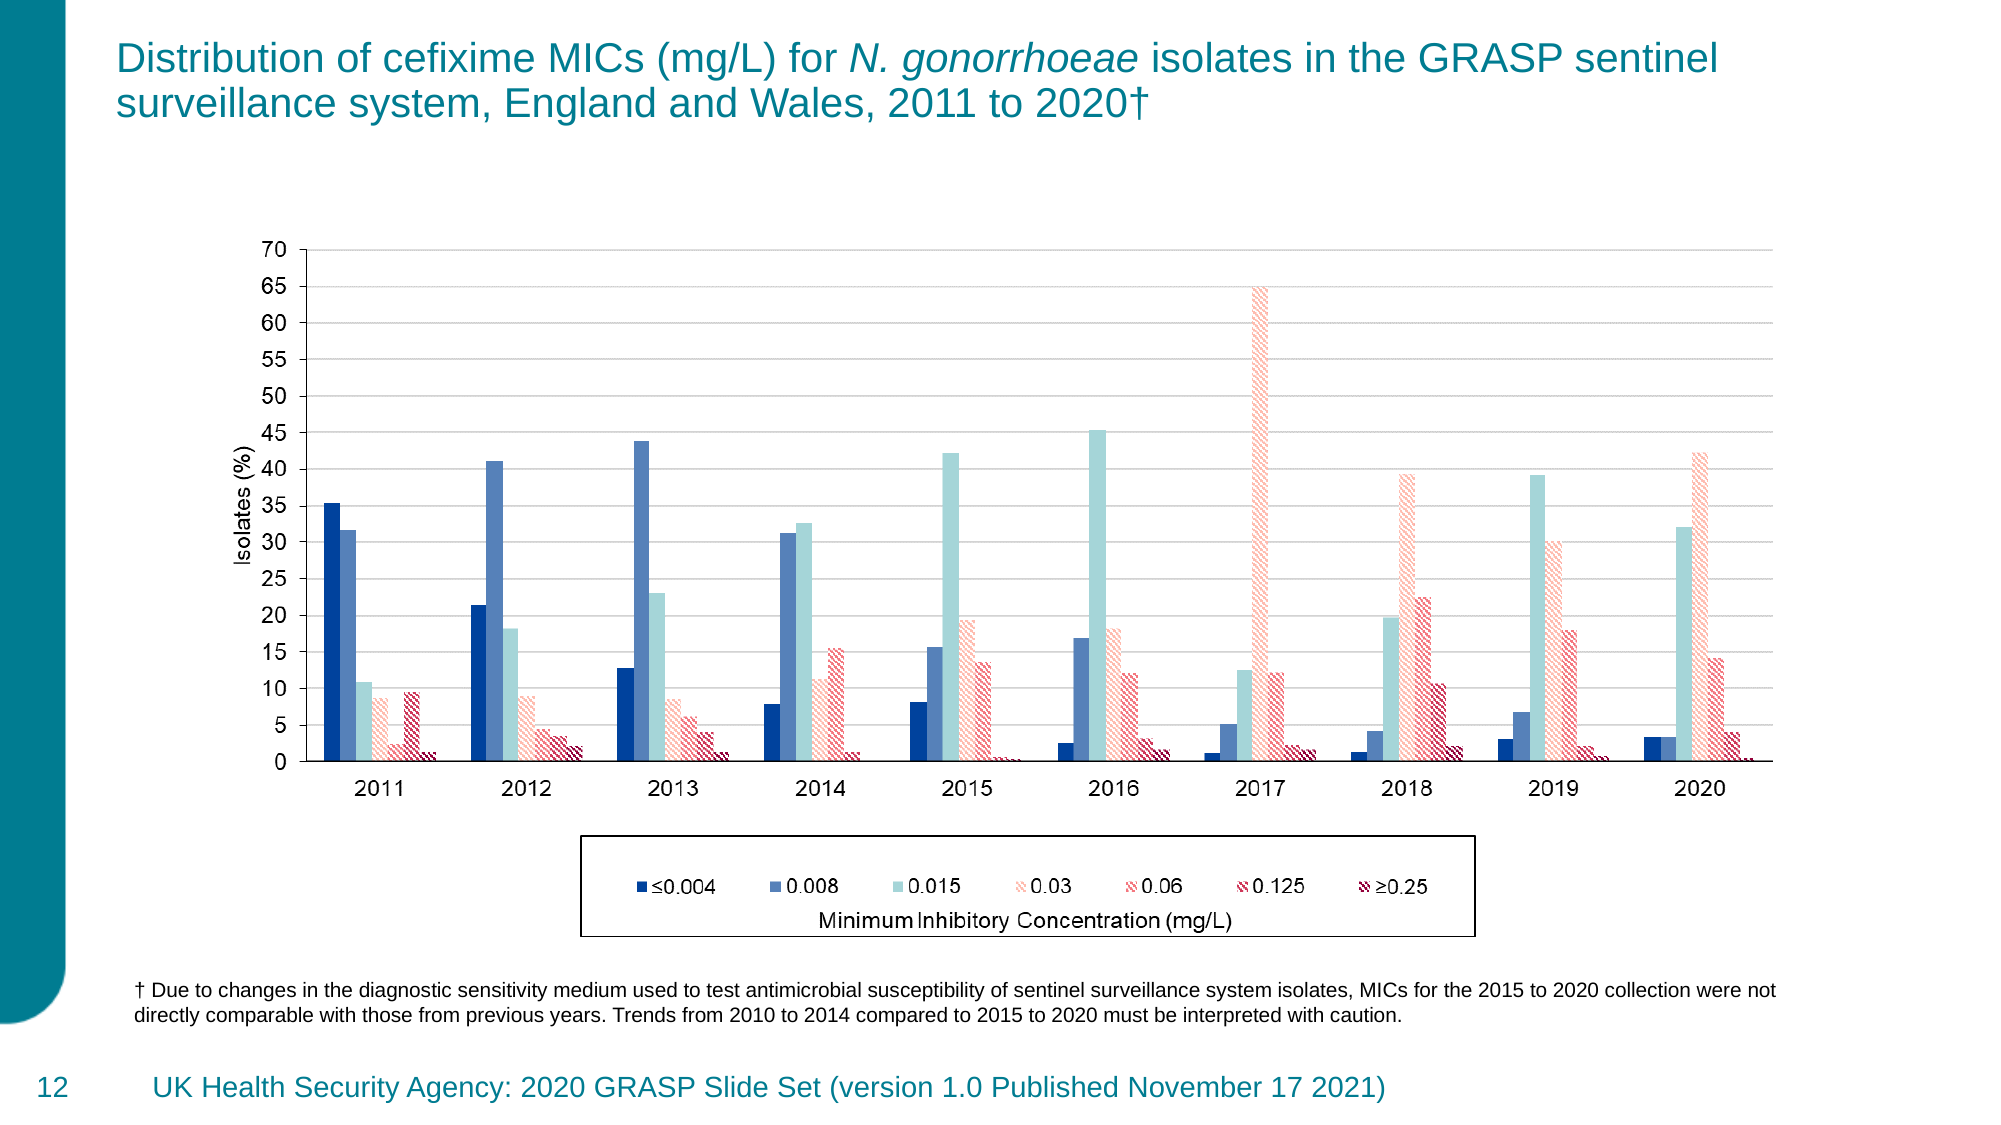

# Distribution of cefixime MICs (mg/L) for N. gonorrhoeae isolates in the GRASP sentinel surveillance system, England and Wales, 2011 to 2020†
† Due to changes in the diagnostic sensitivity medium used to test antimicrobial susceptibility of sentinel surveillance system isolates, MICs for the 2015 to 2020 collection were not directly comparable with those from previous years. Trends from 2010 to 2014 compared to 2015 to 2020 must be interpreted with caution.
12
UK Health Security Agency: 2020 GRASP Slide Set (version 1.0 Published November 17 2021)